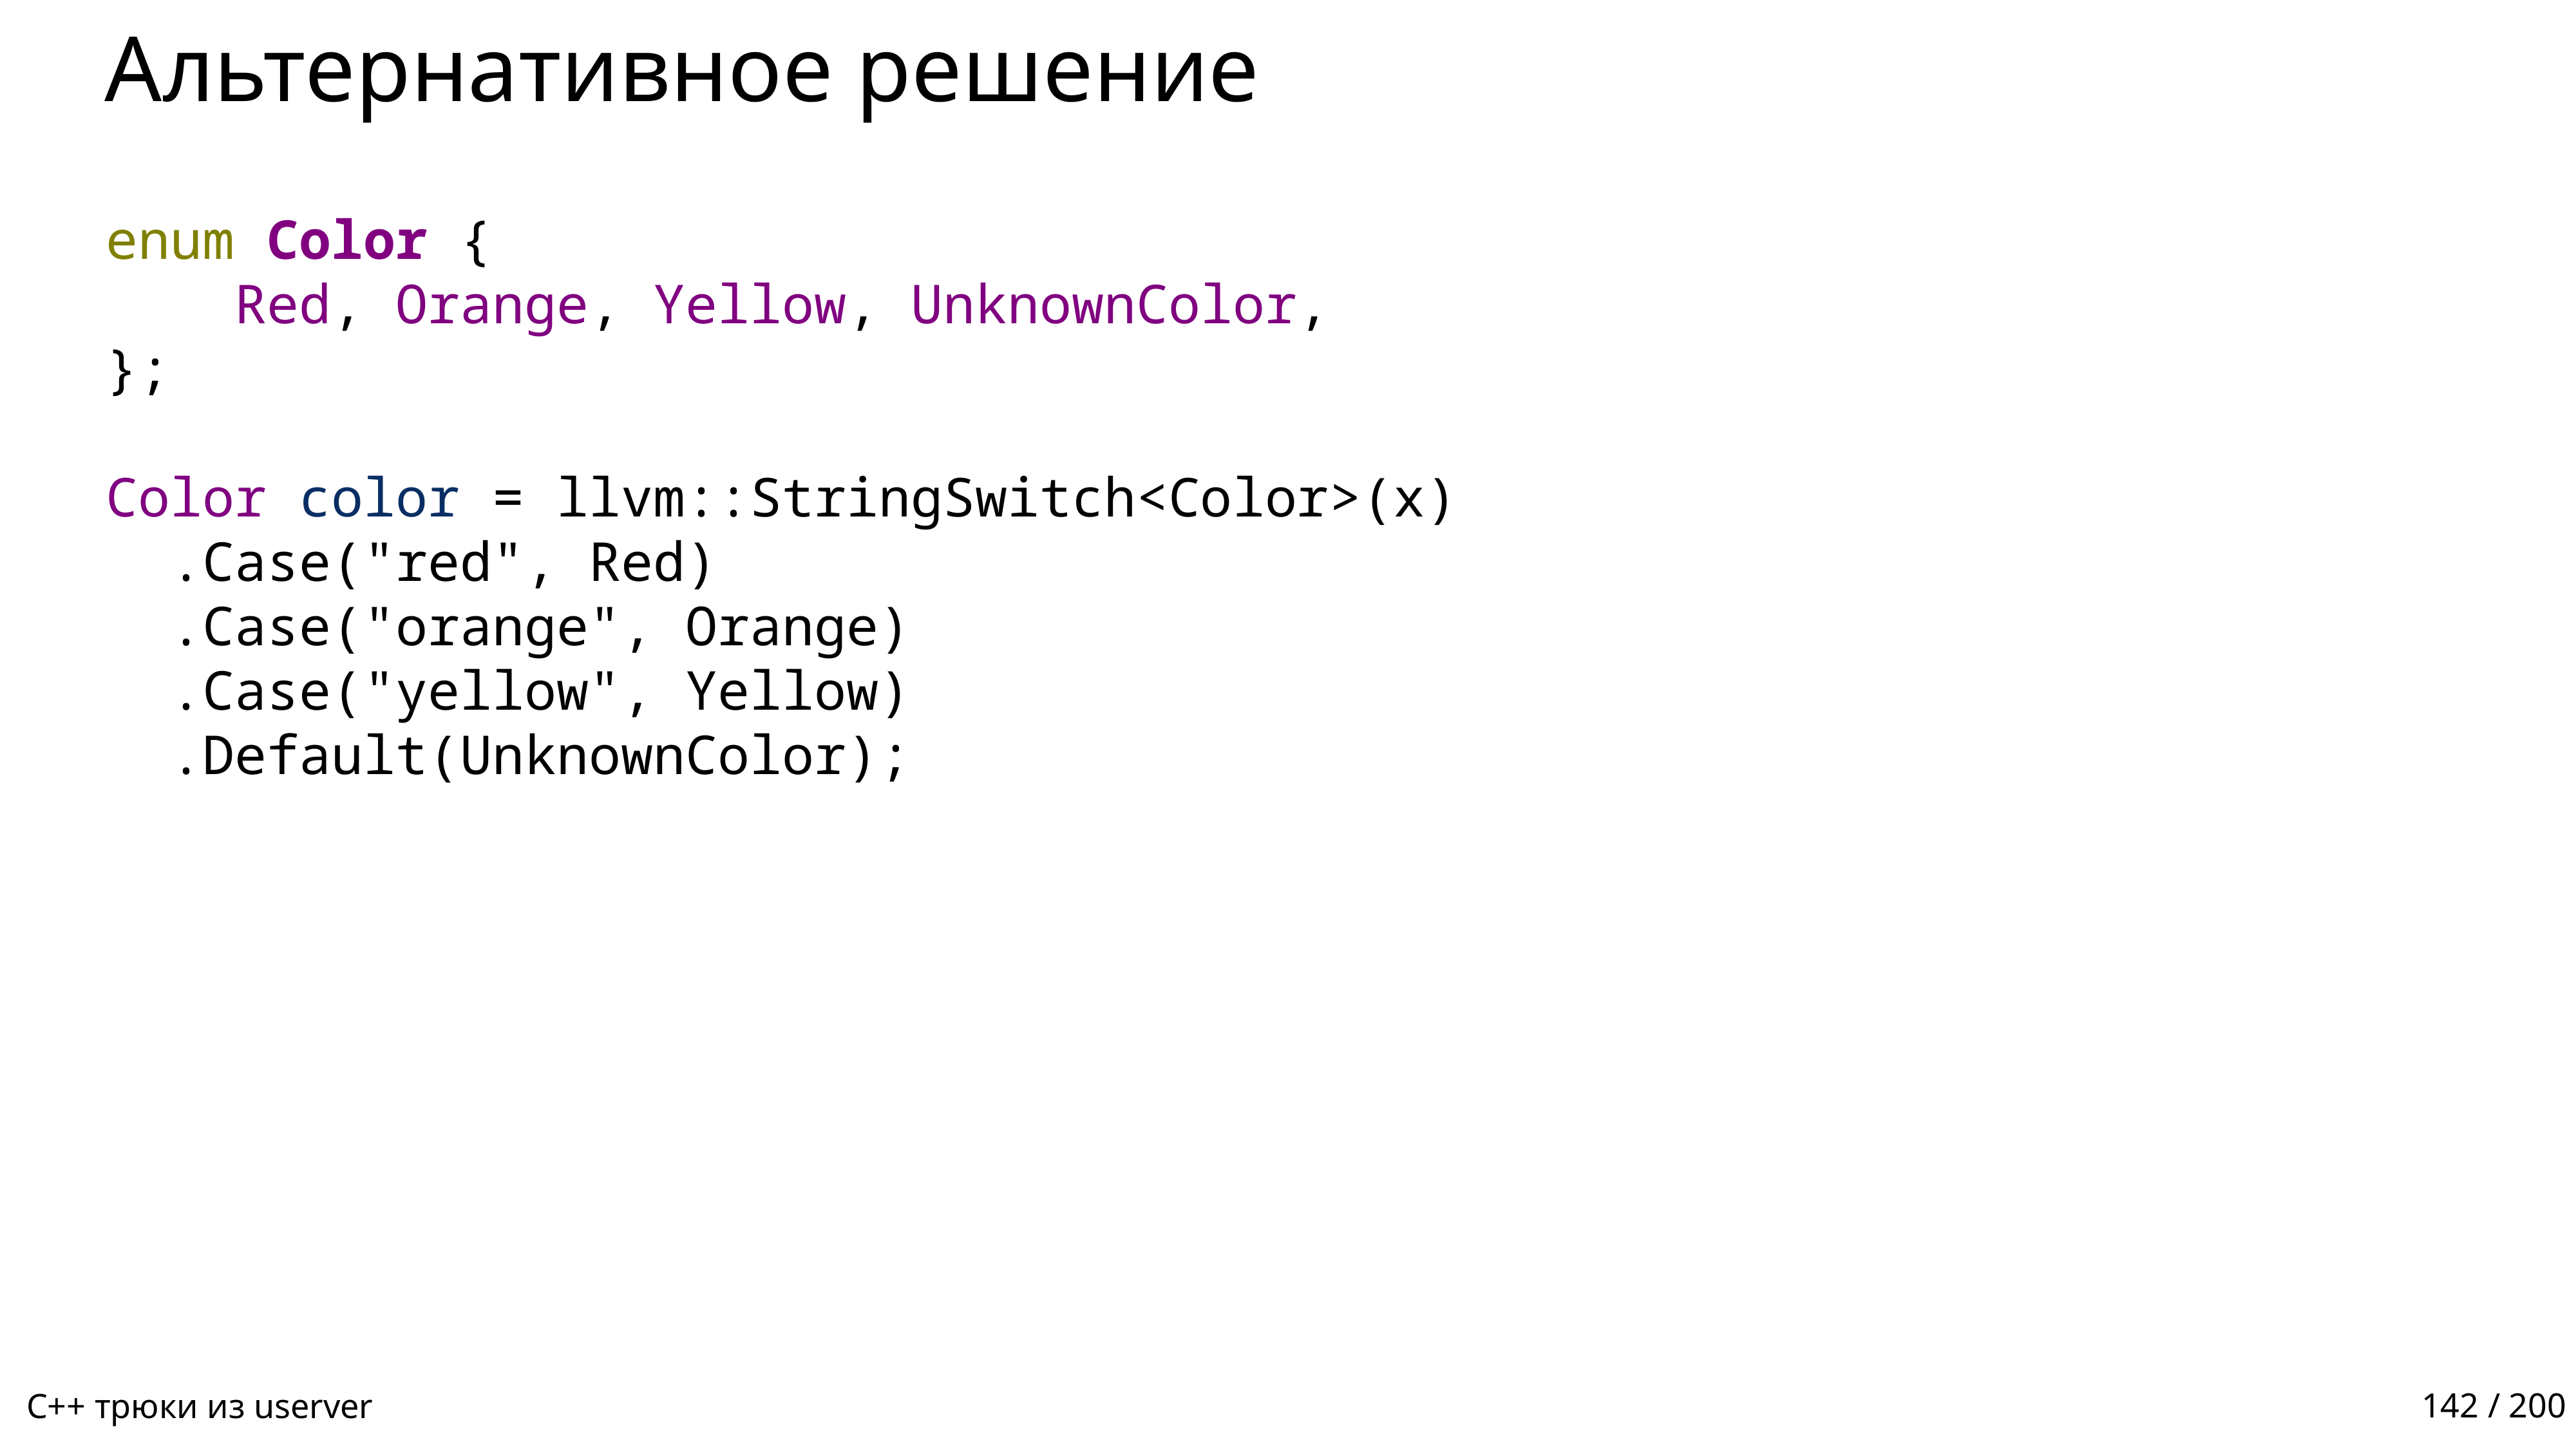

Альтернативное решение
# enum Color {
 Red, Orange, Yellow, UnknownColor,
};
Color color = llvm::StringSwitch<Color>(x)
 .Case("red", Red)
 .Case("orange", Orange)
 .Case("yellow", Yellow)
 .Default(UnknownColor);
C++ трюки из userver